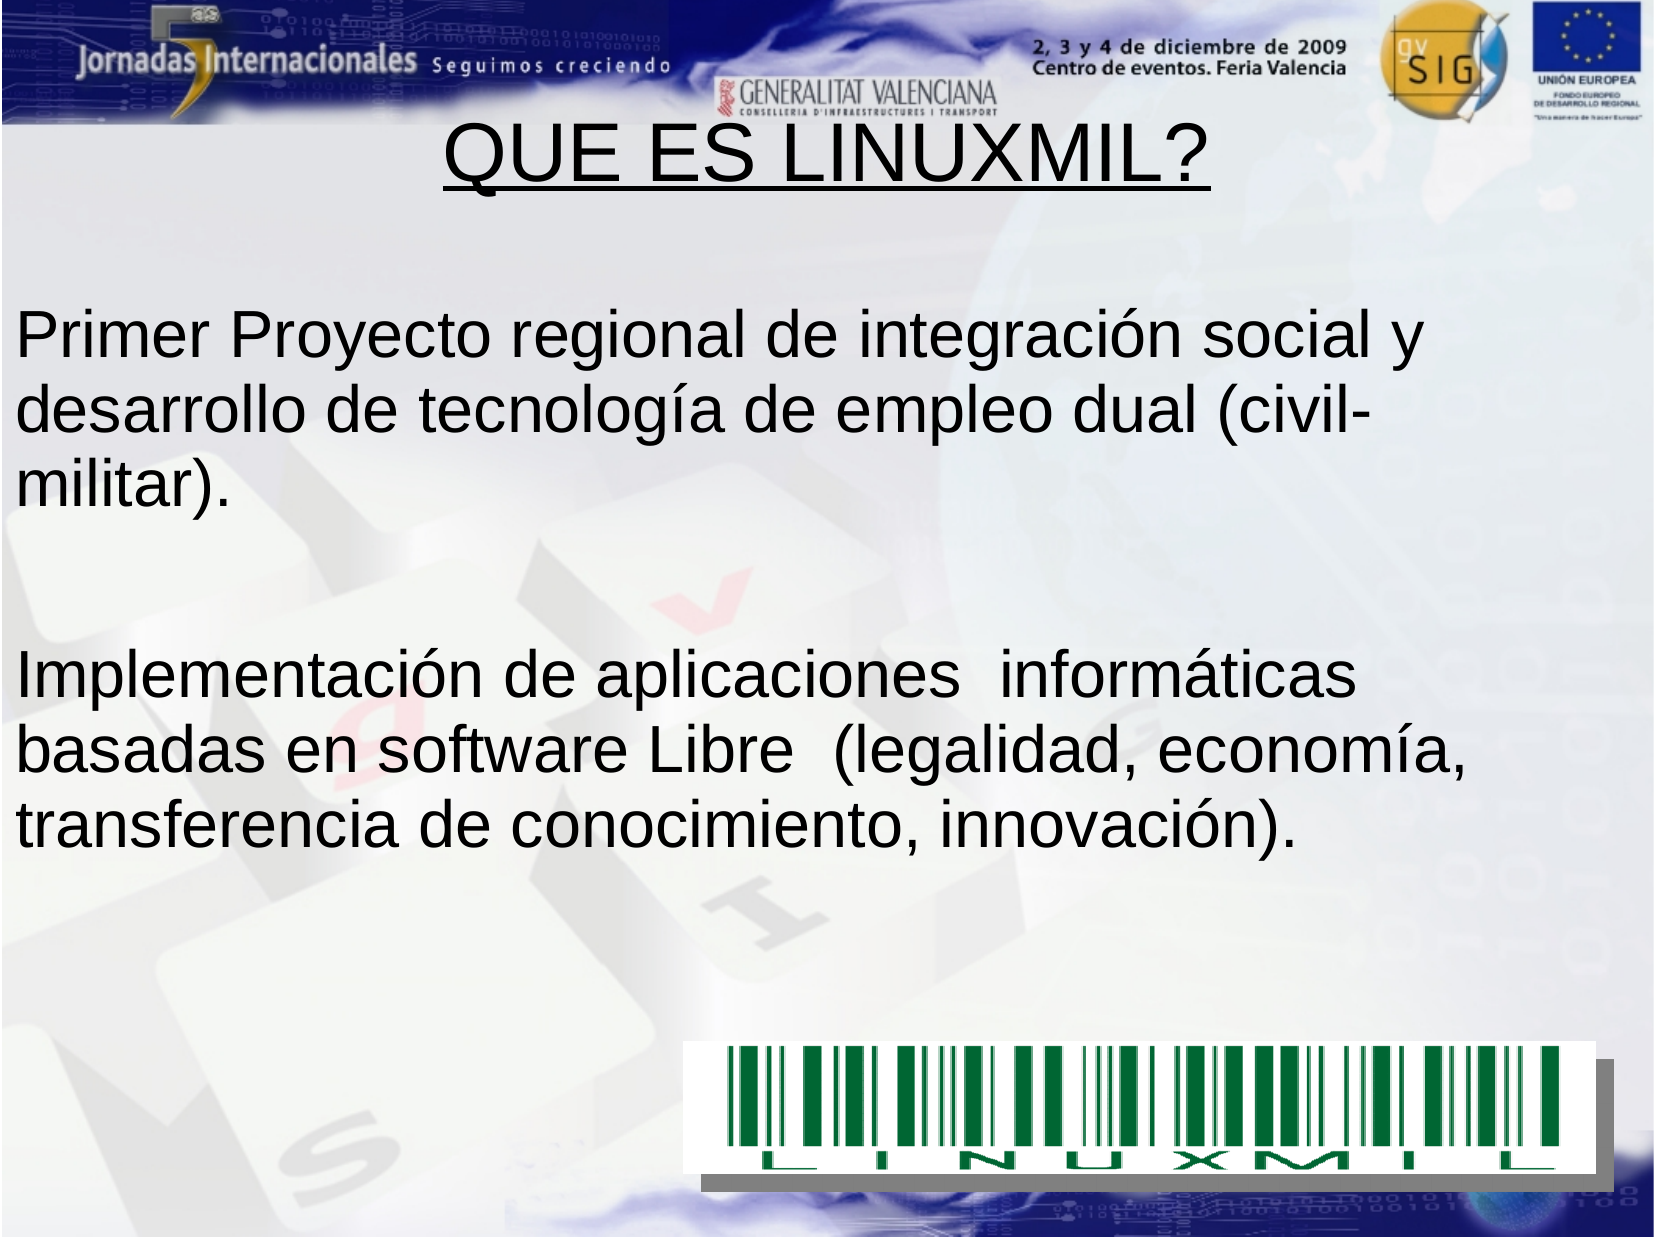

# QUE ES LINUXMIL?
Primer Proyecto regional de integración social y desarrollo de tecnología de empleo dual (civil-militar).
Implementación de aplicaciones informáticas basadas en software Libre (legalidad, economía, transferencia de conocimiento, innovación).